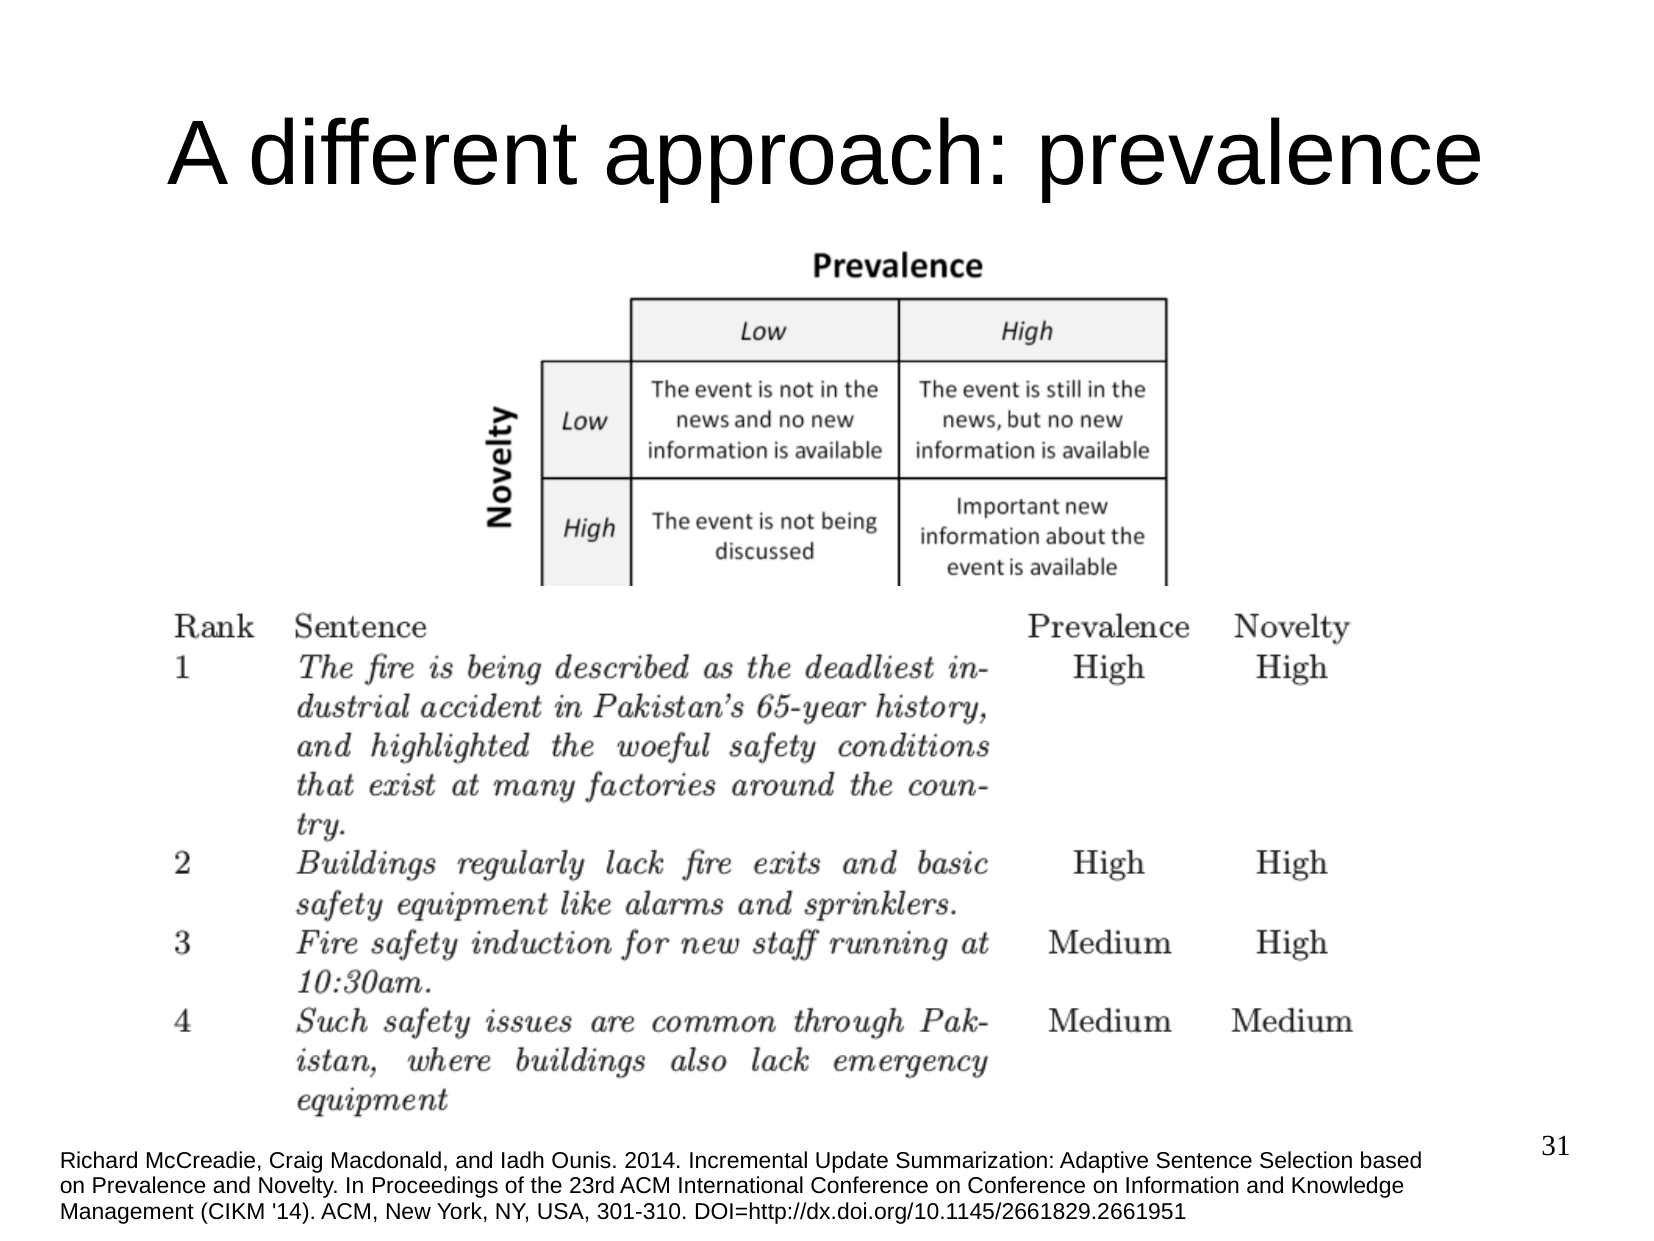

# A different approach: prevalence
31
Richard McCreadie, Craig Macdonald, and Iadh Ounis. 2014. Incremental Update Summarization: Adaptive Sentence Selection based on Prevalence and Novelty. In Proceedings of the 23rd ACM International Conference on Conference on Information and Knowledge Management (CIKM '14). ACM, New York, NY, USA, 301-310. DOI=http://dx.doi.org/10.1145/2661829.2661951